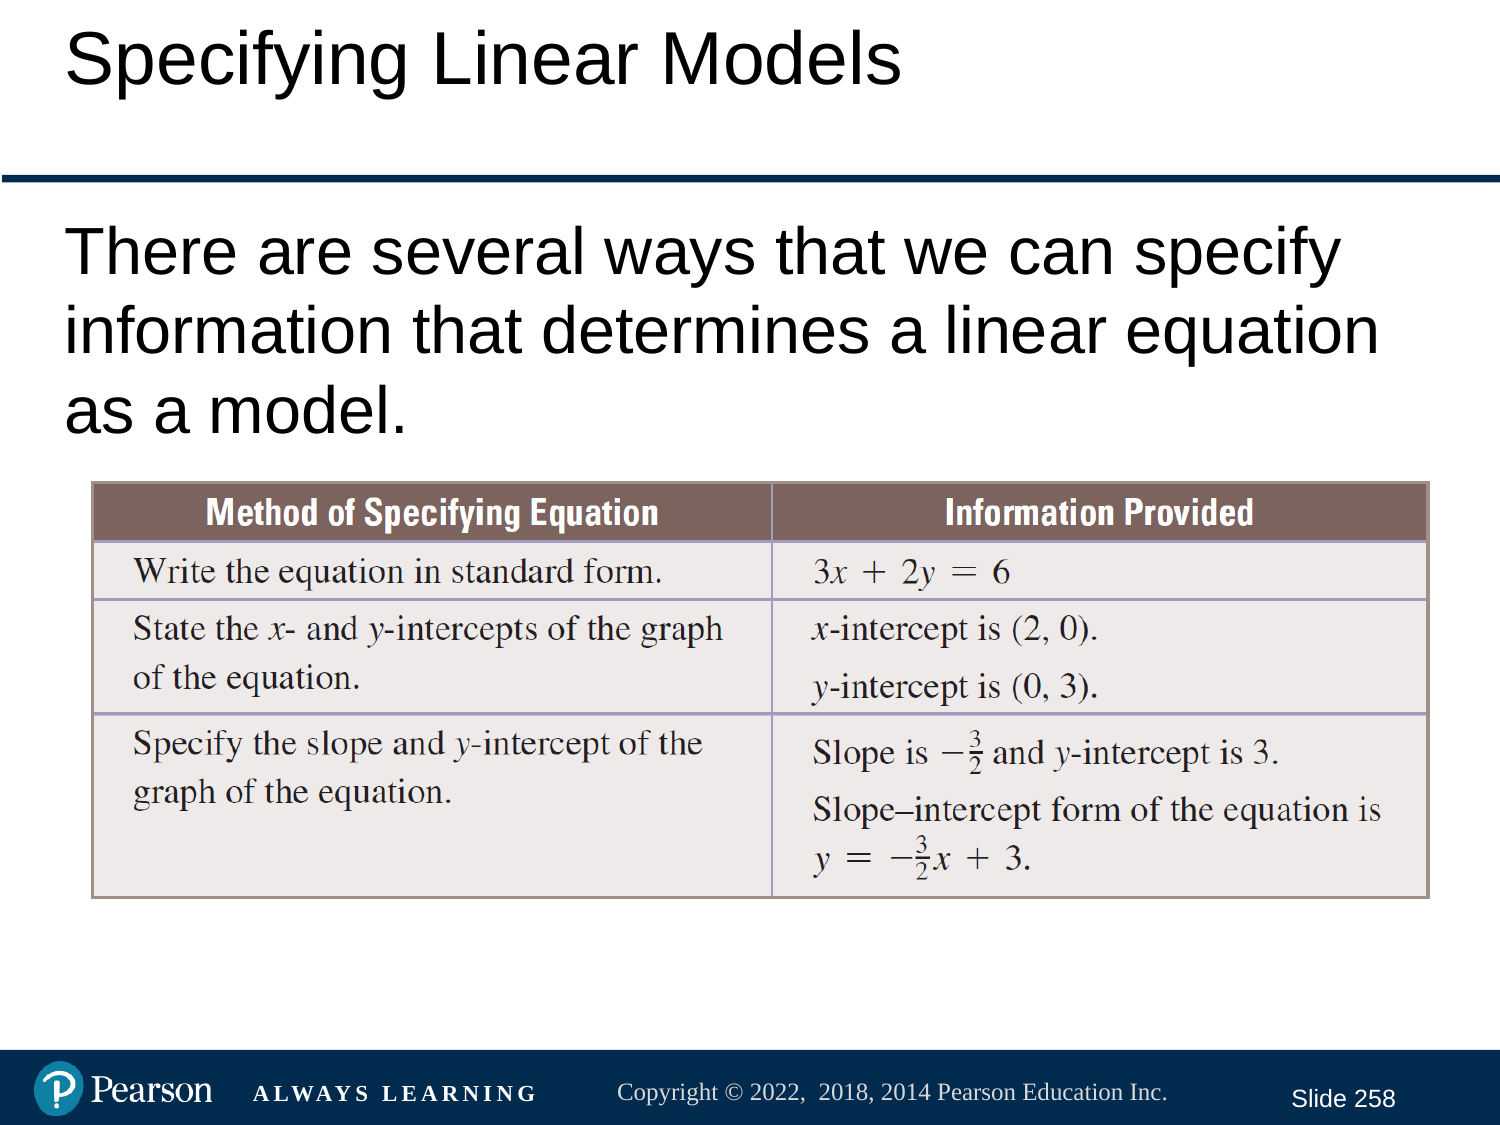

# Specifying Linear Models
There are several ways that we can specify information that determines a linear equation as a model.